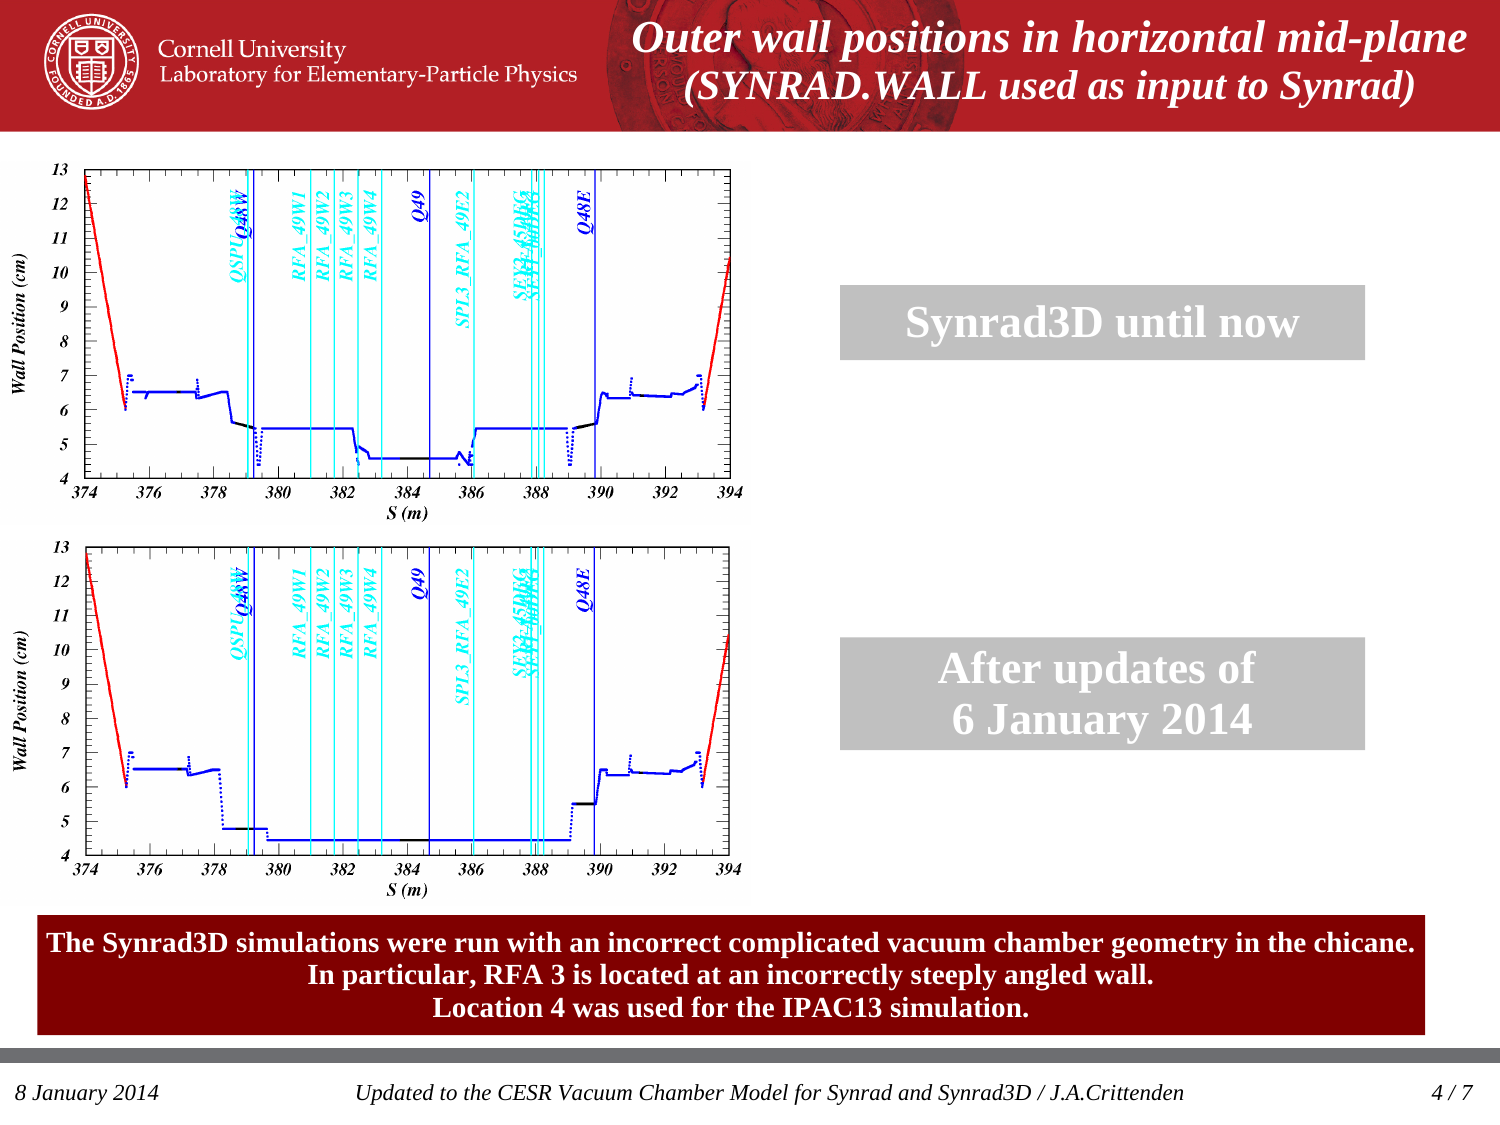

# Outer wall positions in horizontal mid-plane (SYNRAD.WALL used as input to Synrad)
Synrad3D until now
After updates of
6 January 2014
The Synrad3D simulations were run with an incorrect complicated vacuum chamber geometry in the chicane.
In particular, RFA 3 is located at an incorrectly steeply angled wall.
Location 4 was used for the IPAC13 simulation.